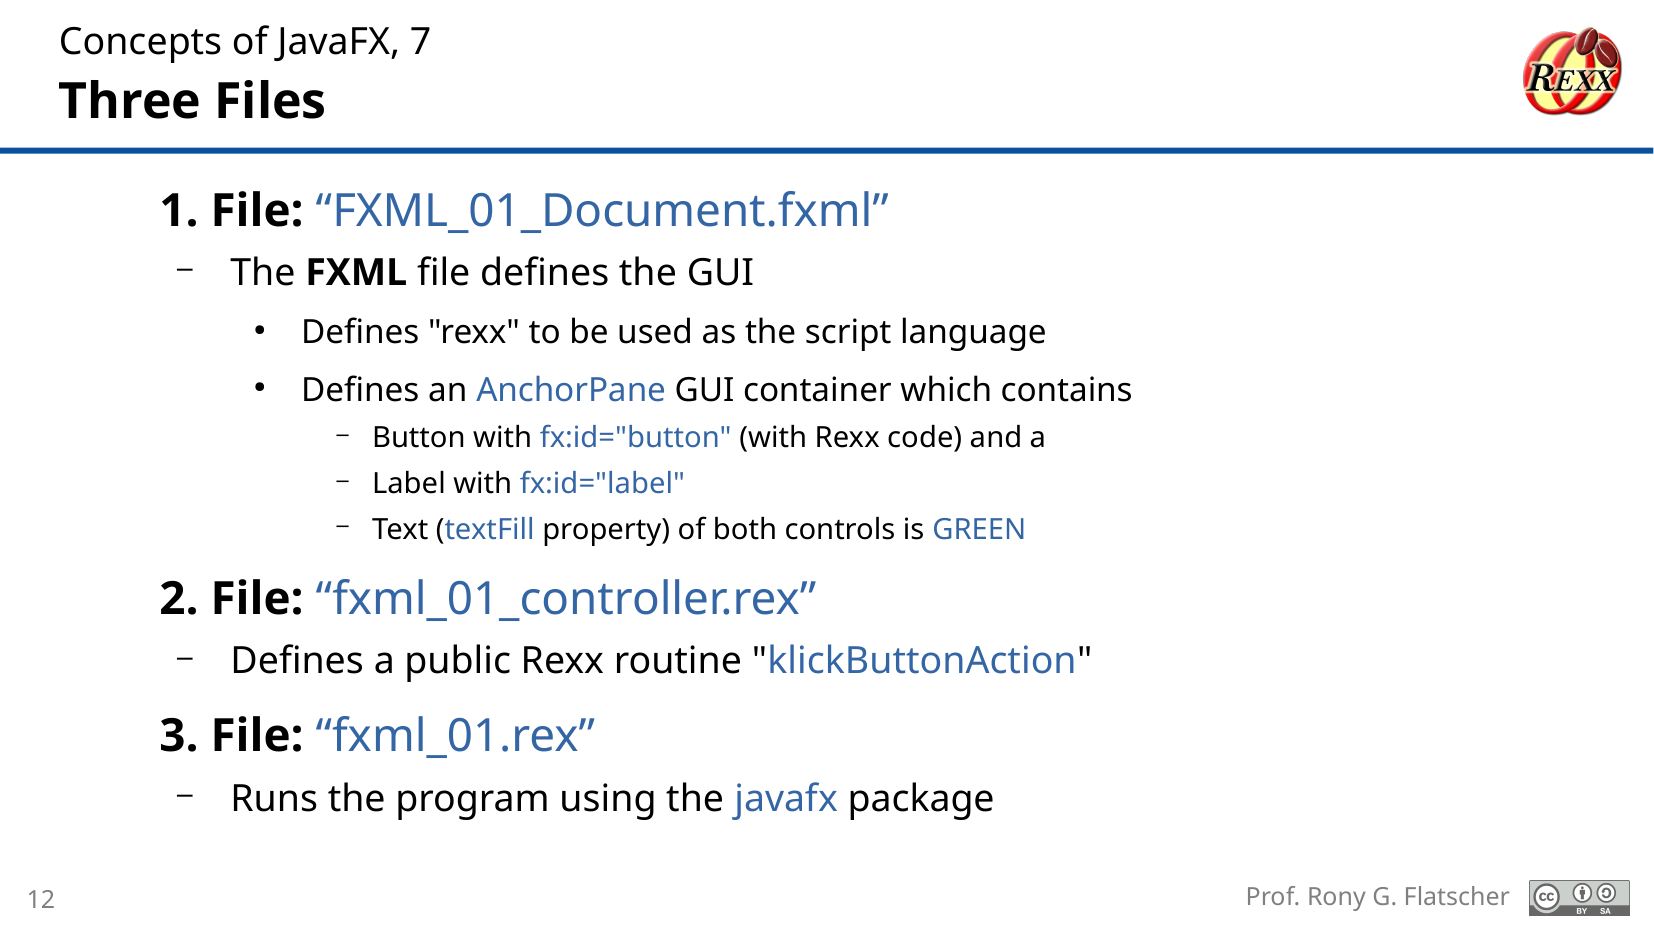

Concepts of JavaFX, 7
Three Files
# 1. File: “FXML_01_Document.fxml”
The FXML file defines the GUI
Defines "rexx" to be used as the script language
Defines an AnchorPane GUI container which contains
Button with fx:id="button" (with Rexx code) and a
Label with fx:id="label"
Text (textFill property) of both controls is GREEN
2. File: “fxml_01_controller.rex”
Defines a public Rexx routine "klickButtonAction"
3. File: “fxml_01.rex”
Runs the program using the javafx package